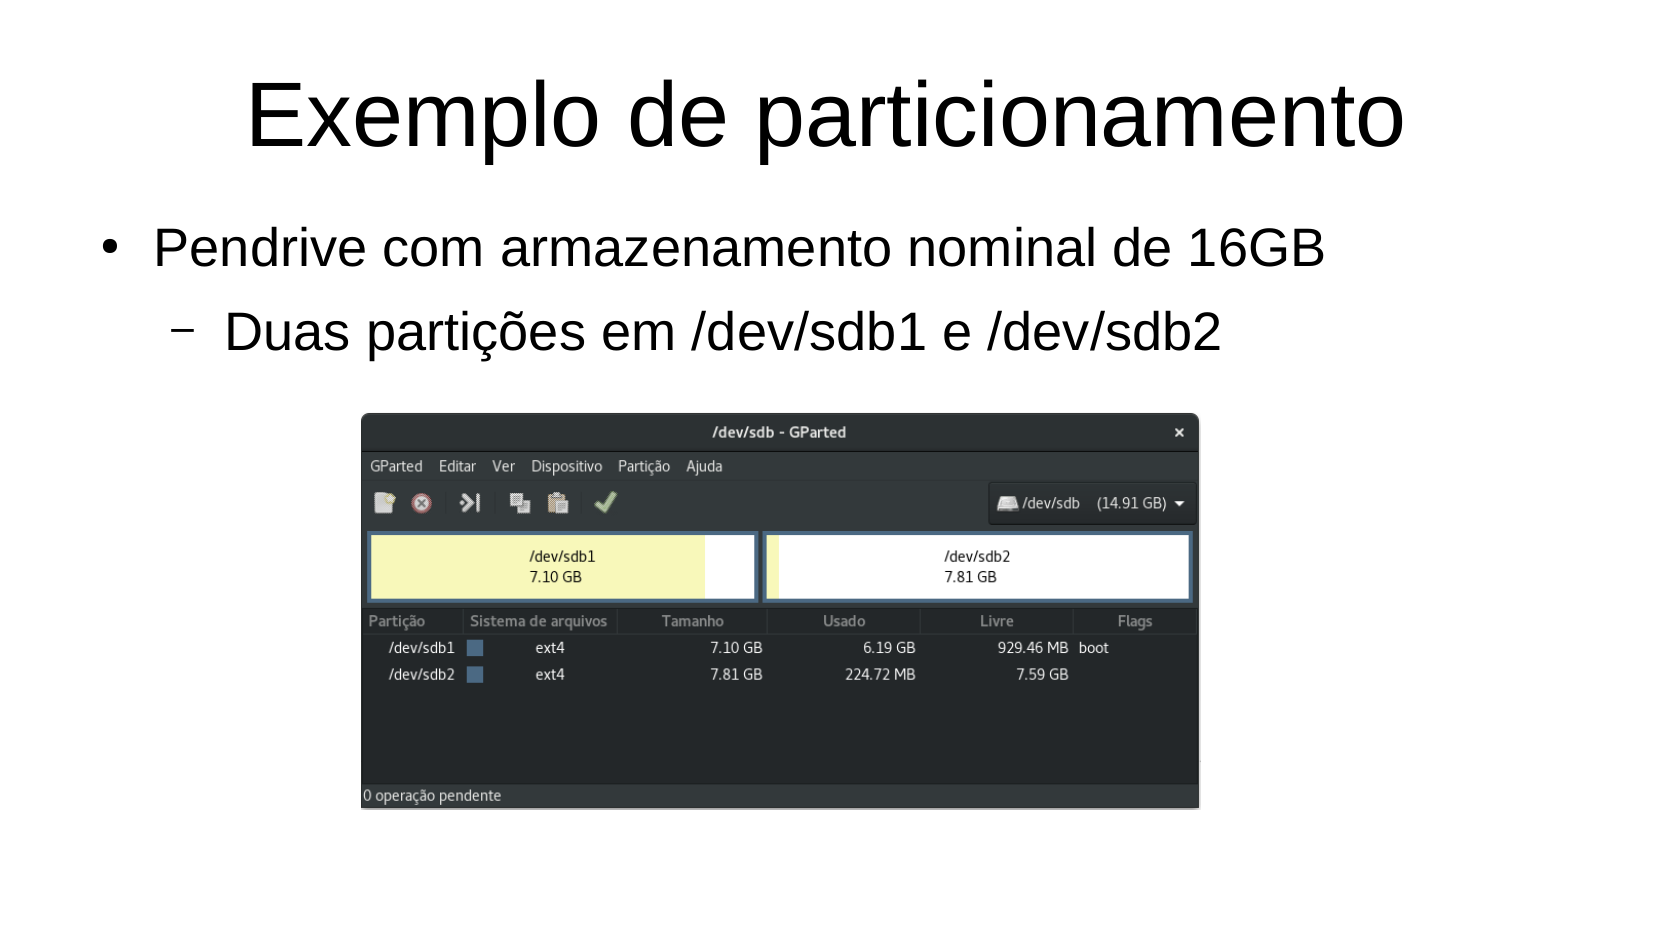

# Exemplo de particionamento
Pendrive com armazenamento nominal de 16GB
Duas partições em /dev/sdb1 e /dev/sdb2